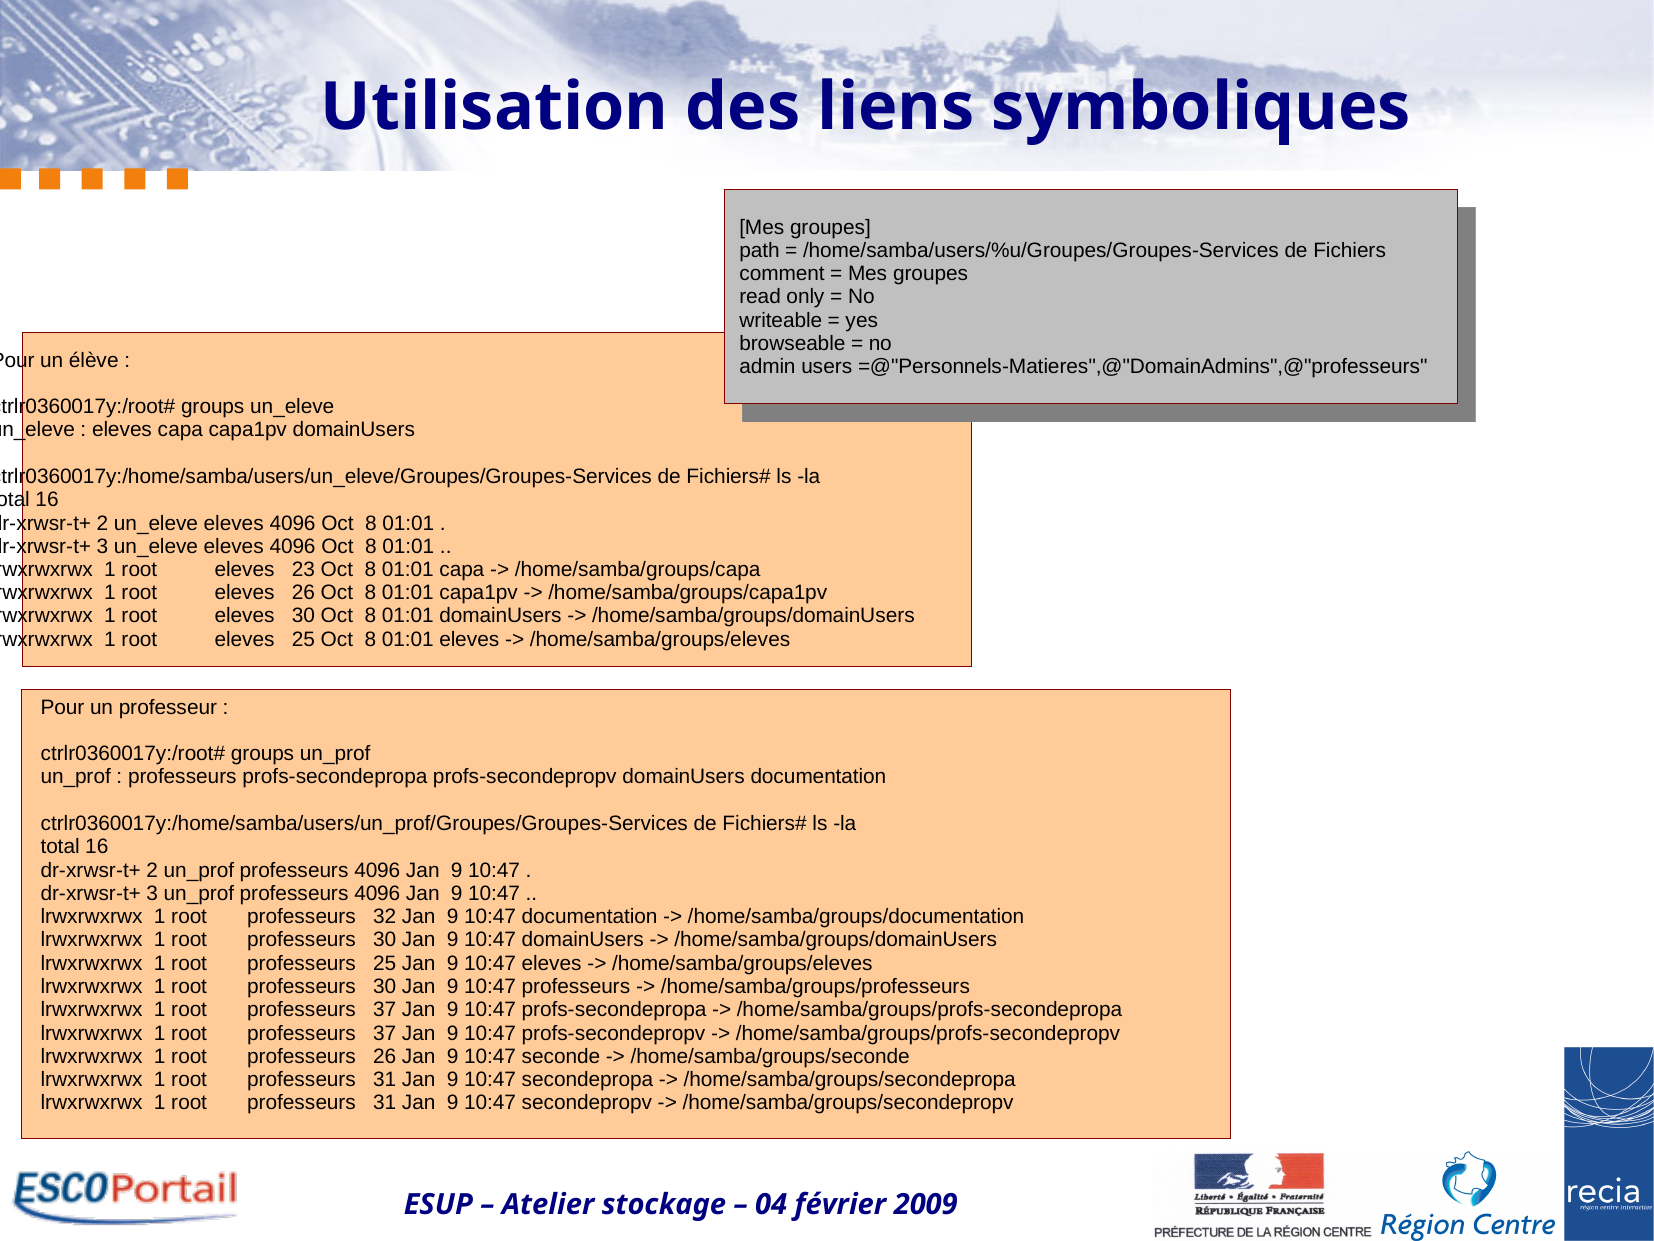

# Utilisation des liens symboliques
[Mes groupes]
path = /home/samba/users/%u/Groupes/Groupes-Services de Fichiers
comment = Mes groupes
read only = No
writeable = yes
browseable = no
admin users =@"Personnels-Matieres",@"DomainAdmins",@"professeurs"
Pour un élève :
ctrlr0360017y:/root# groups un_eleve
un_eleve : eleves capa capa1pv domainUsers
ctrlr0360017y:/home/samba/users/un_eleve/Groupes/Groupes-Services de Fichiers# ls -la
total 16
dr-xrwsr-t+ 2 un_eleve eleves 4096 Oct 8 01:01 .
dr-xrwsr-t+ 3 un_eleve eleves 4096 Oct 8 01:01 ..
lrwxrwxrwx 1 root eleves 23 Oct 8 01:01 capa -> /home/samba/groups/capa
lrwxrwxrwx 1 root eleves 26 Oct 8 01:01 capa1pv -> /home/samba/groups/capa1pv
lrwxrwxrwx 1 root eleves 30 Oct 8 01:01 domainUsers -> /home/samba/groups/domainUsers
lrwxrwxrwx 1 root eleves 25 Oct 8 01:01 eleves -> /home/samba/groups/eleves
Pour un professeur :
ctrlr0360017y:/root# groups un_prof
un_prof : professeurs profs-secondepropa profs-secondepropv domainUsers documentation
ctrlr0360017y:/home/samba/users/un_prof/Groupes/Groupes-Services de Fichiers# ls -la
total 16
dr-xrwsr-t+ 2 un_prof professeurs 4096 Jan 9 10:47 .
dr-xrwsr-t+ 3 un_prof professeurs 4096 Jan 9 10:47 ..
lrwxrwxrwx 1 root professeurs 32 Jan 9 10:47 documentation -> /home/samba/groups/documentation
lrwxrwxrwx 1 root professeurs 30 Jan 9 10:47 domainUsers -> /home/samba/groups/domainUsers
lrwxrwxrwx 1 root professeurs 25 Jan 9 10:47 eleves -> /home/samba/groups/eleves
lrwxrwxrwx 1 root professeurs 30 Jan 9 10:47 professeurs -> /home/samba/groups/professeurs
lrwxrwxrwx 1 root professeurs 37 Jan 9 10:47 profs-secondepropa -> /home/samba/groups/profs-secondepropa
lrwxrwxrwx 1 root professeurs 37 Jan 9 10:47 profs-secondepropv -> /home/samba/groups/profs-secondepropv
lrwxrwxrwx 1 root professeurs 26 Jan 9 10:47 seconde -> /home/samba/groups/seconde
lrwxrwxrwx 1 root professeurs 31 Jan 9 10:47 secondepropa -> /home/samba/groups/secondepropa
lrwxrwxrwx 1 root professeurs 31 Jan 9 10:47 secondepropv -> /home/samba/groups/secondepropv